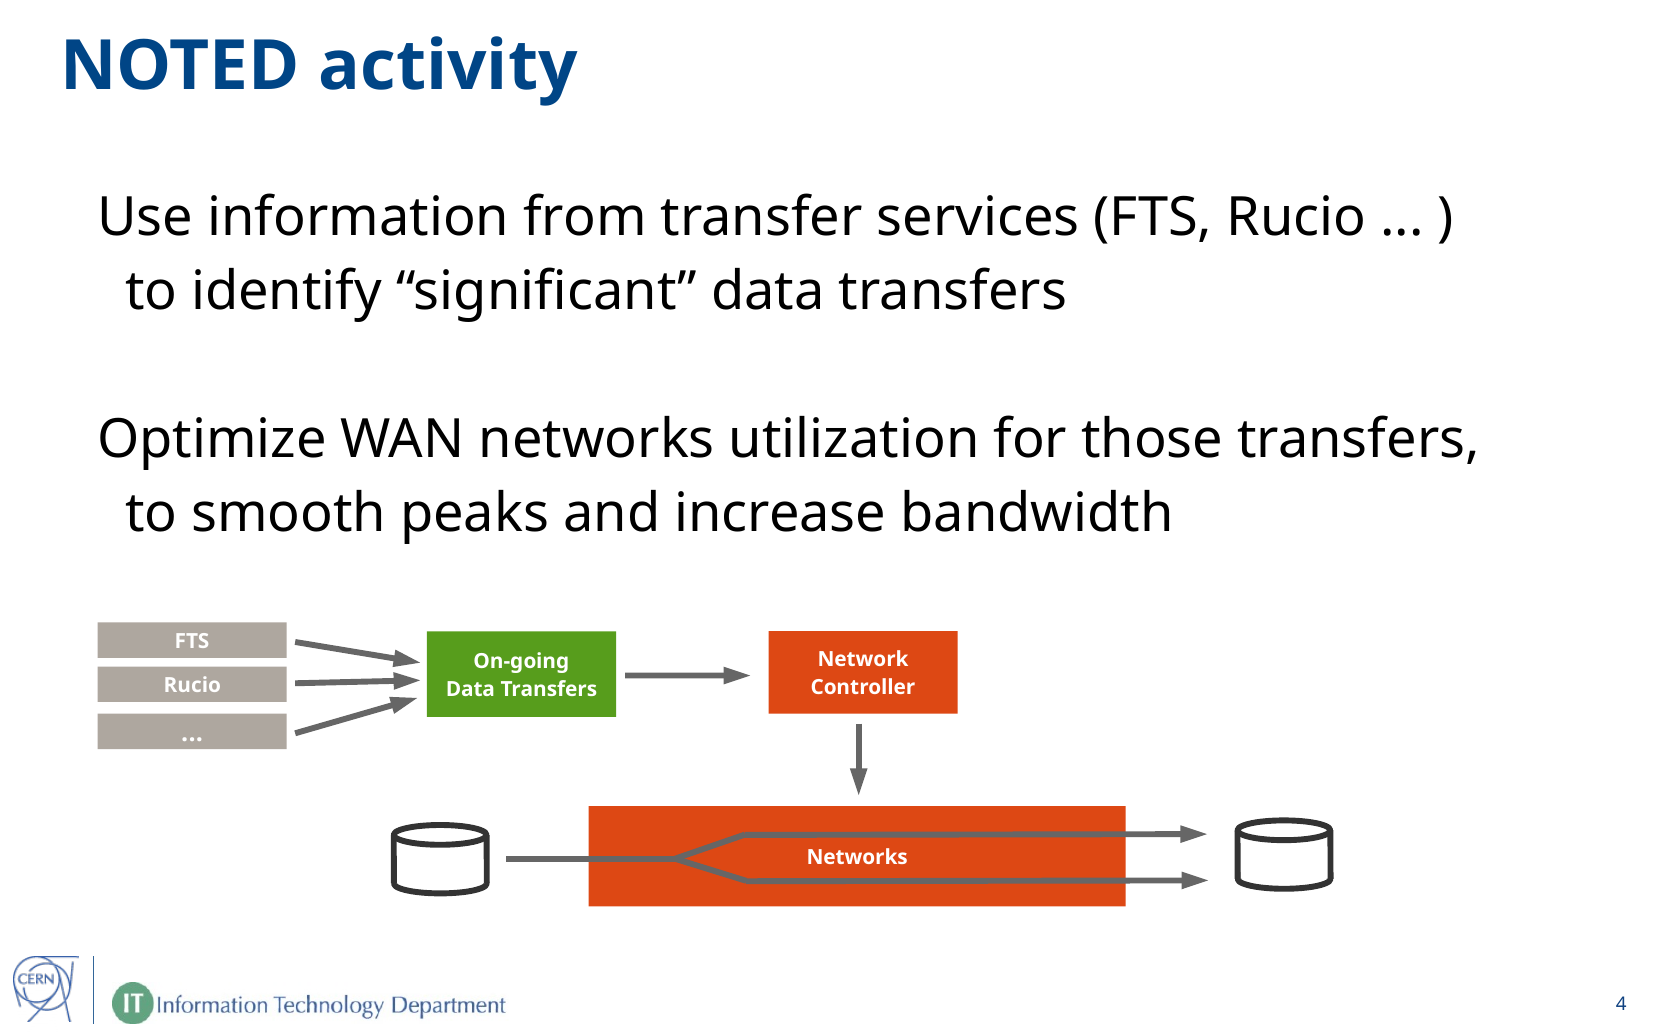

# NOTED activity
Use information from transfer services (FTS, Rucio ... ) to identify “significant” data transfers
Optimize WAN networks utilization for those transfers,
to smooth peaks and increase bandwidth
FTS
Network
Controller
On-going
Data Transfers
Rucio
...
Networks